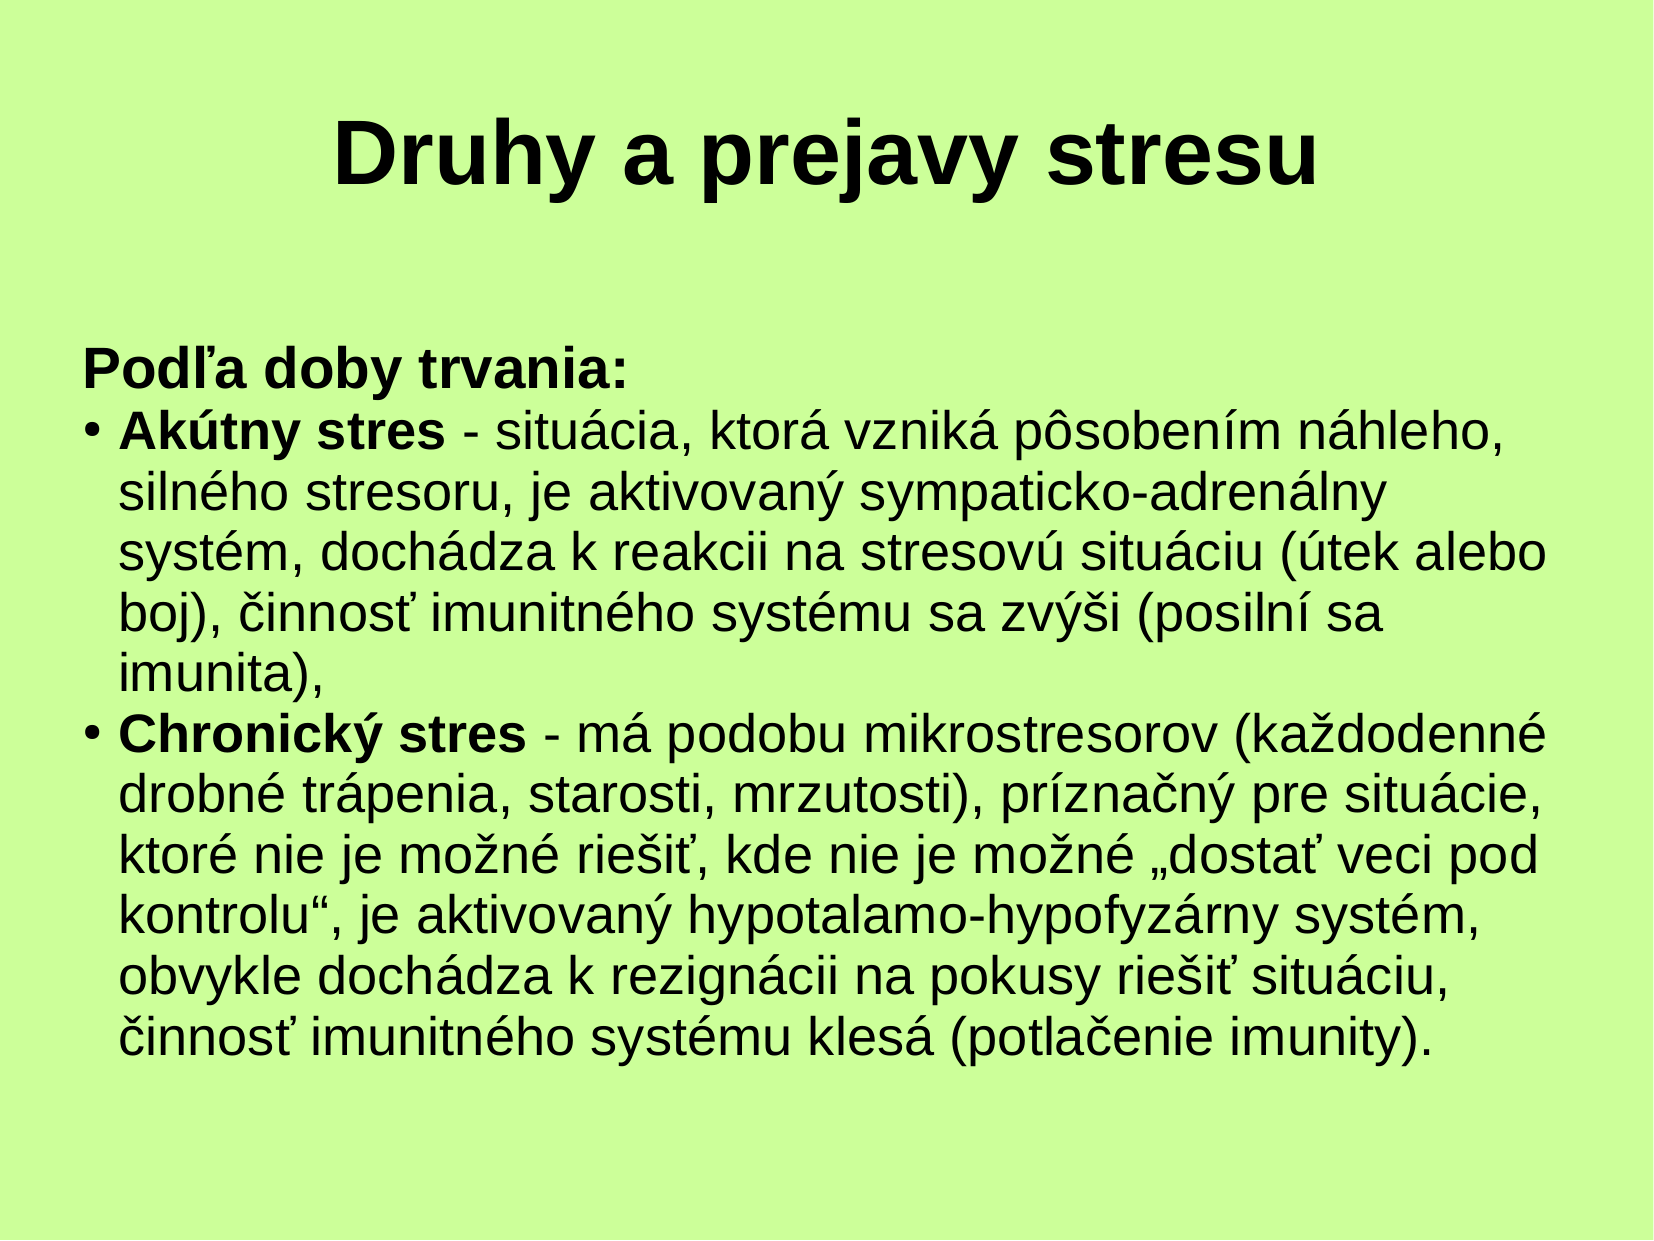

# Druhy a prejavy stresu
Podľa doby trvania:
Akútny stres - situácia, ktorá vzniká pôsobením náhleho, silného stresoru, je aktivovaný sympaticko-adrenálny systém, dochádza k reakcii na stresovú situáciu (útek alebo boj), činnosť imunitného systému sa zvýši (posilní sa imunita),
Chronický stres - má podobu mikrostresorov (každodenné drobné trápenia, starosti, mrzutosti), príznačný pre situácie, ktoré nie je možné riešiť, kde nie je možné „dostať veci pod kontrolu“, je aktivovaný hypotalamo-hypofyzárny systém, obvykle dochádza k rezignácii na pokusy riešiť situáciu, činnosť imunitného systému klesá (potlačenie imunity).